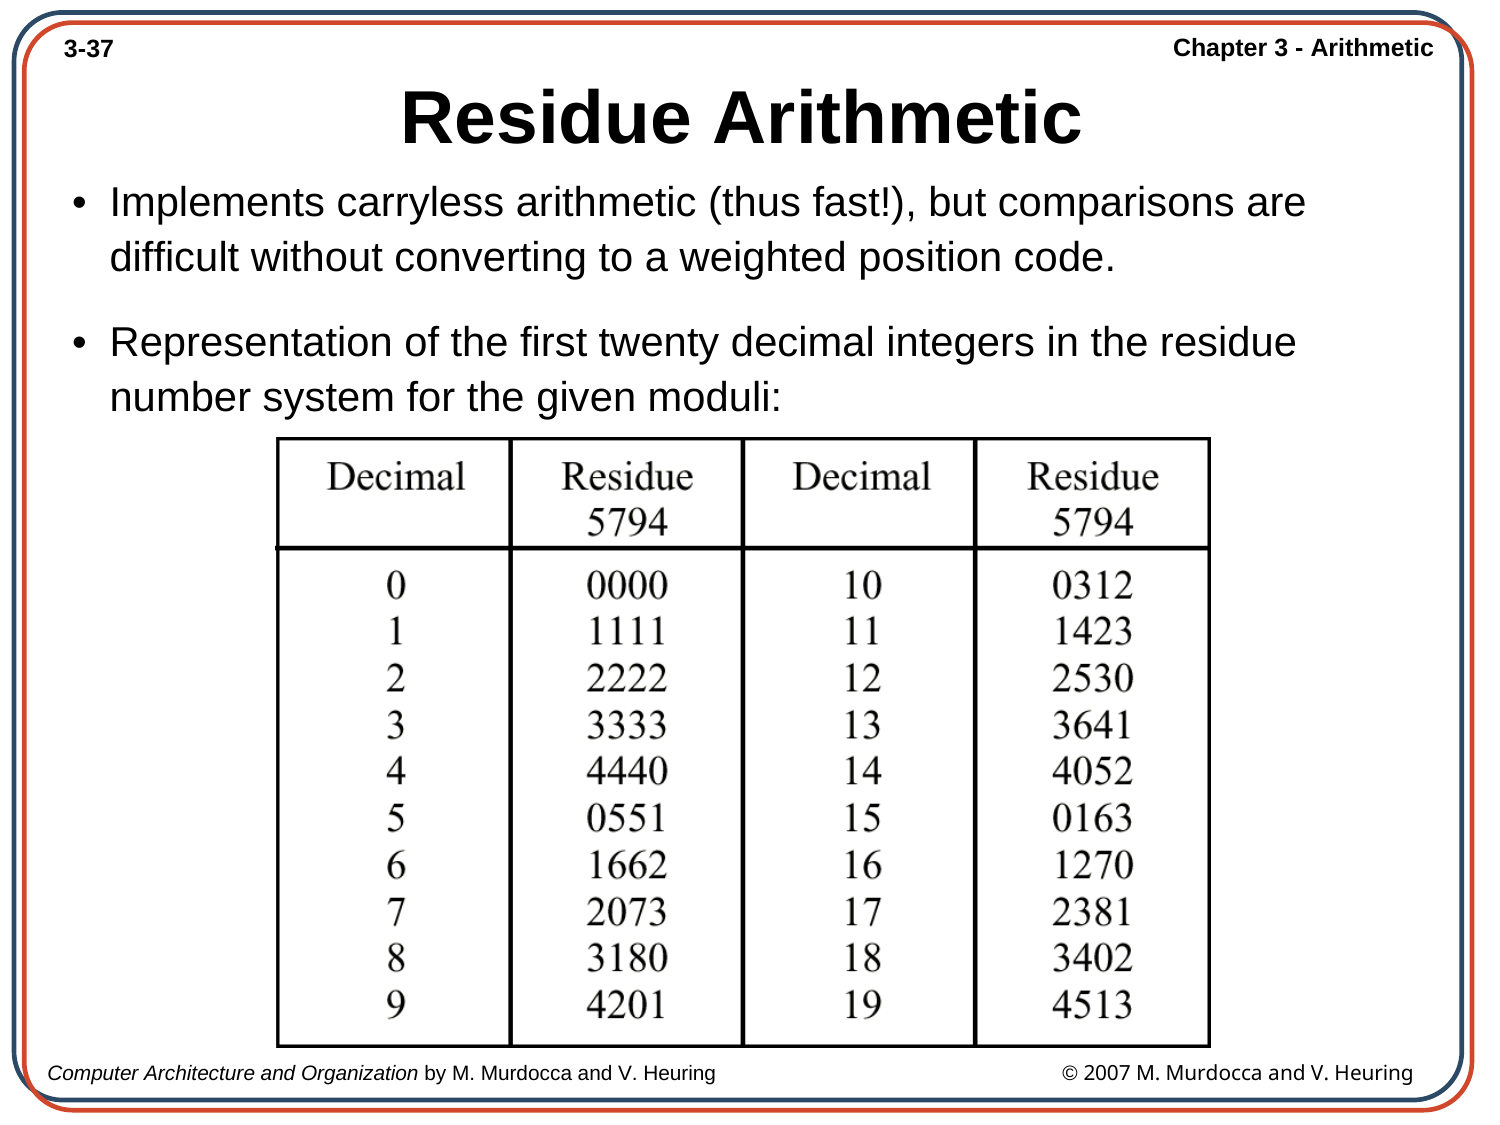

# Residue Arithmetic
• Implements carryless arithmetic (thus fast!), but comparisons are difficult without converting to a weighted position code.
•	Representation of the first twenty decimal integers in the residue number system for the given moduli: